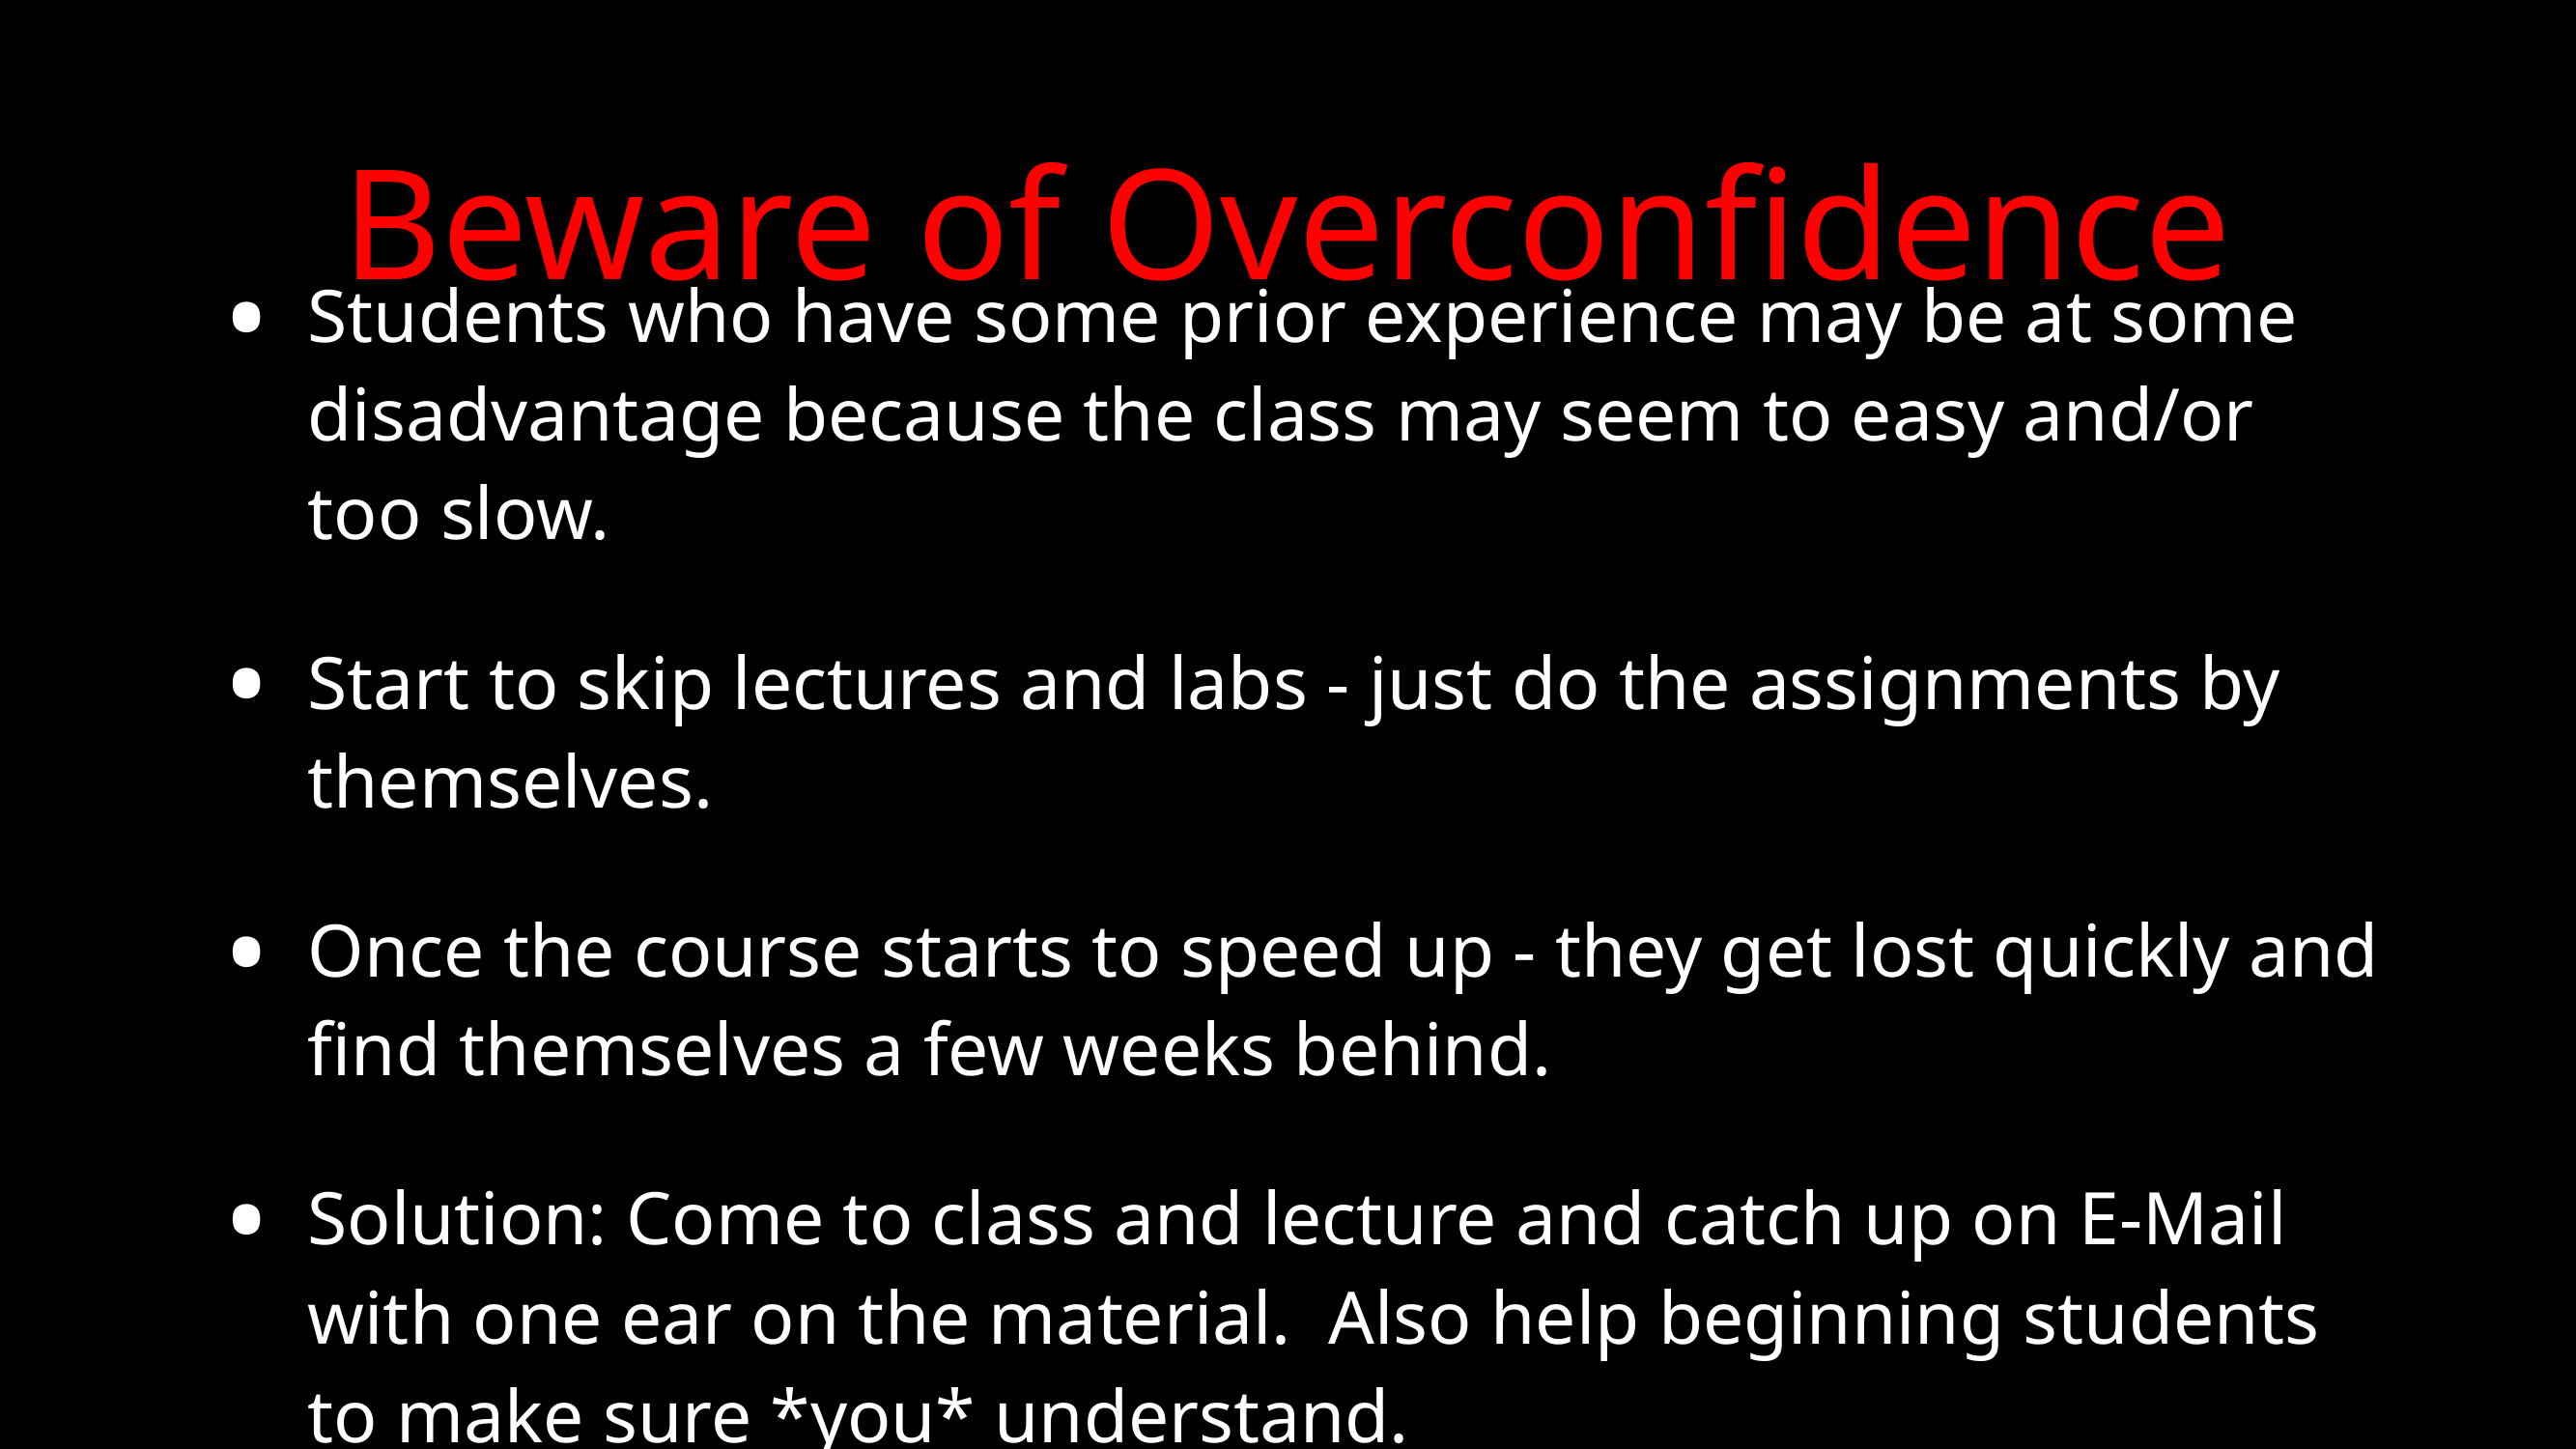

# Beware of Overconfidence
Students who have some prior experience may be at some disadvantage because the class may seem to easy and/or too slow.
Start to skip lectures and labs - just do the assignments by themselves.
Once the course starts to speed up - they get lost quickly and find themselves a few weeks behind.
Solution: Come to class and lecture and catch up on E-Mail with one ear on the material. Also help beginning students to make sure *you* understand.